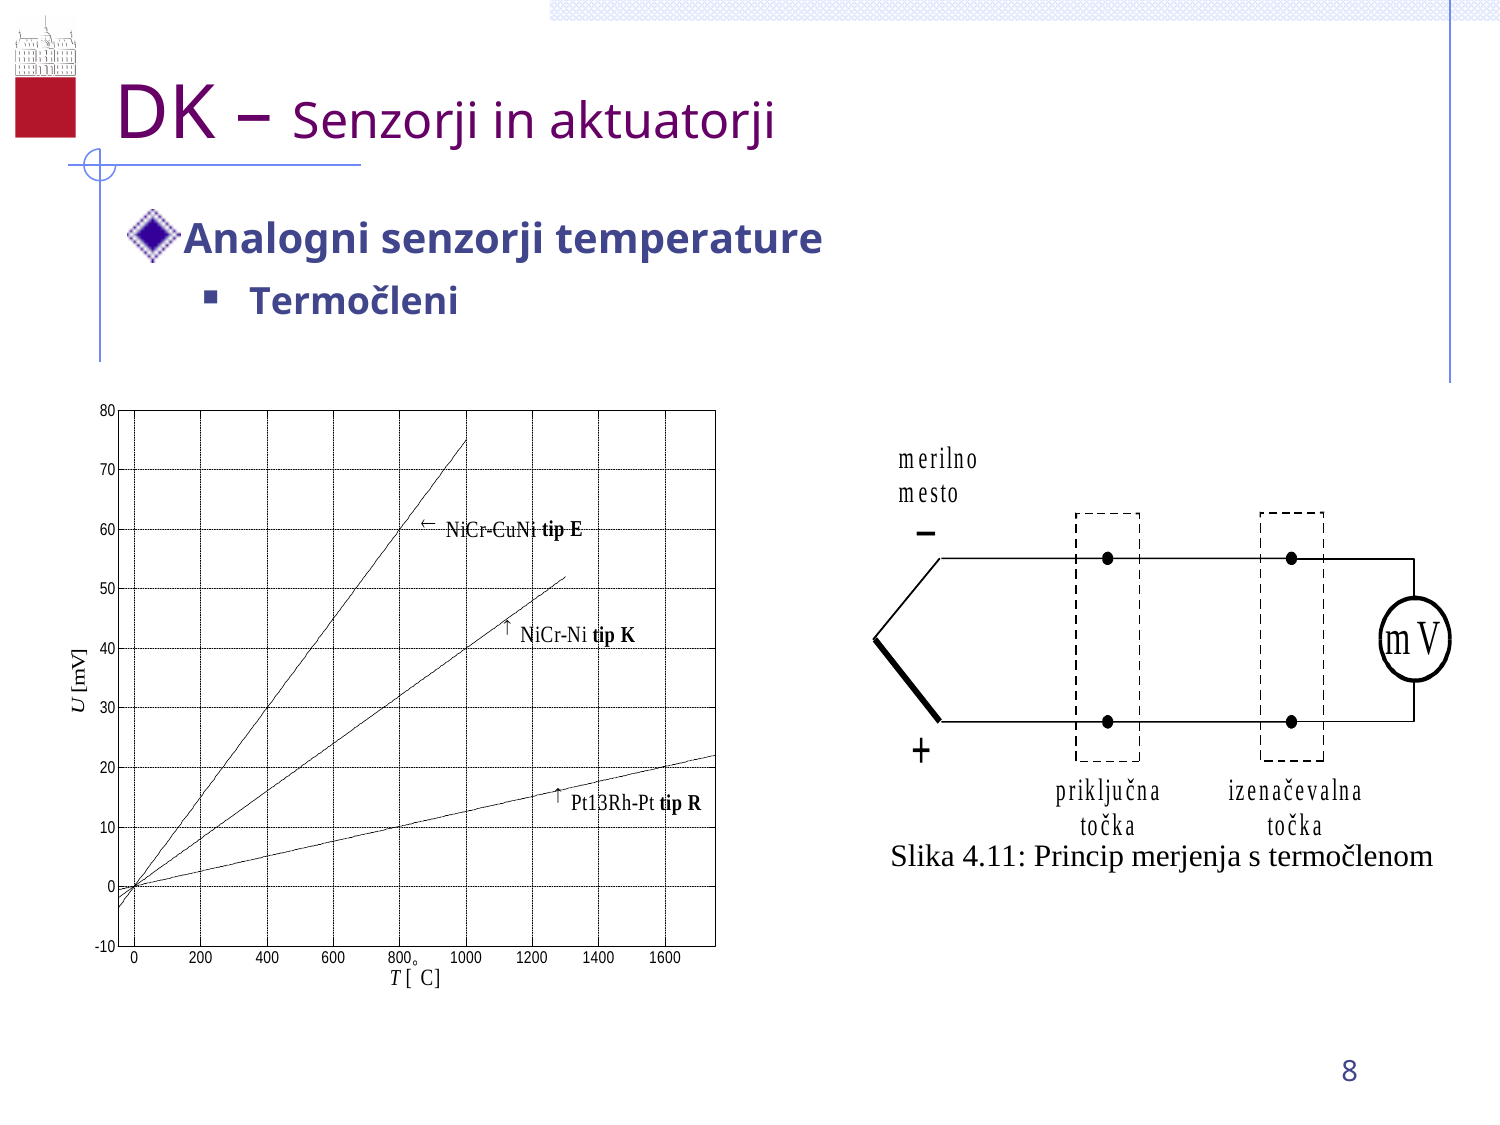

DK – Senzorji in aktuatorji
# Analogni senzorji temperature
Termočleni